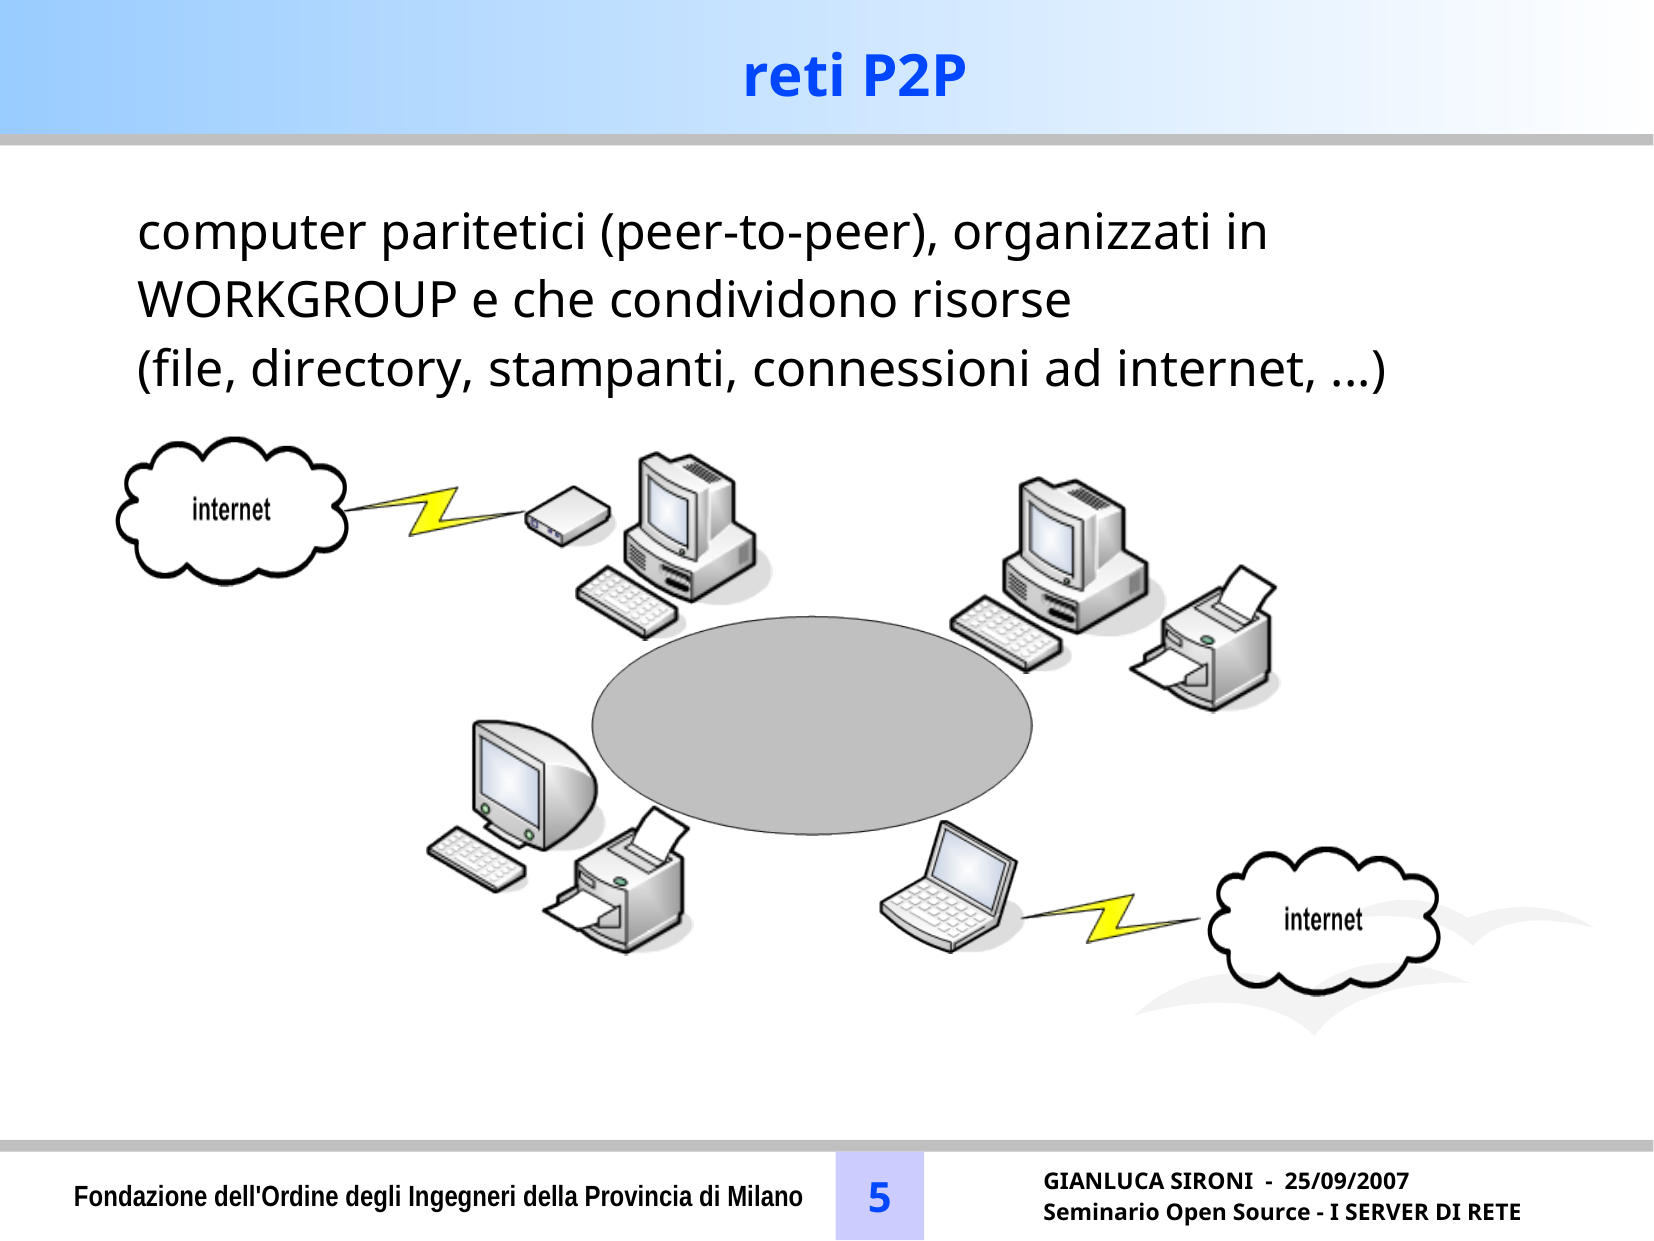

# reti P2P
computer paritetici (peer-to-peer), organizzati in WORKGROUP e che condividono risorse
(file, directory, stampanti, connessioni ad internet, ...)